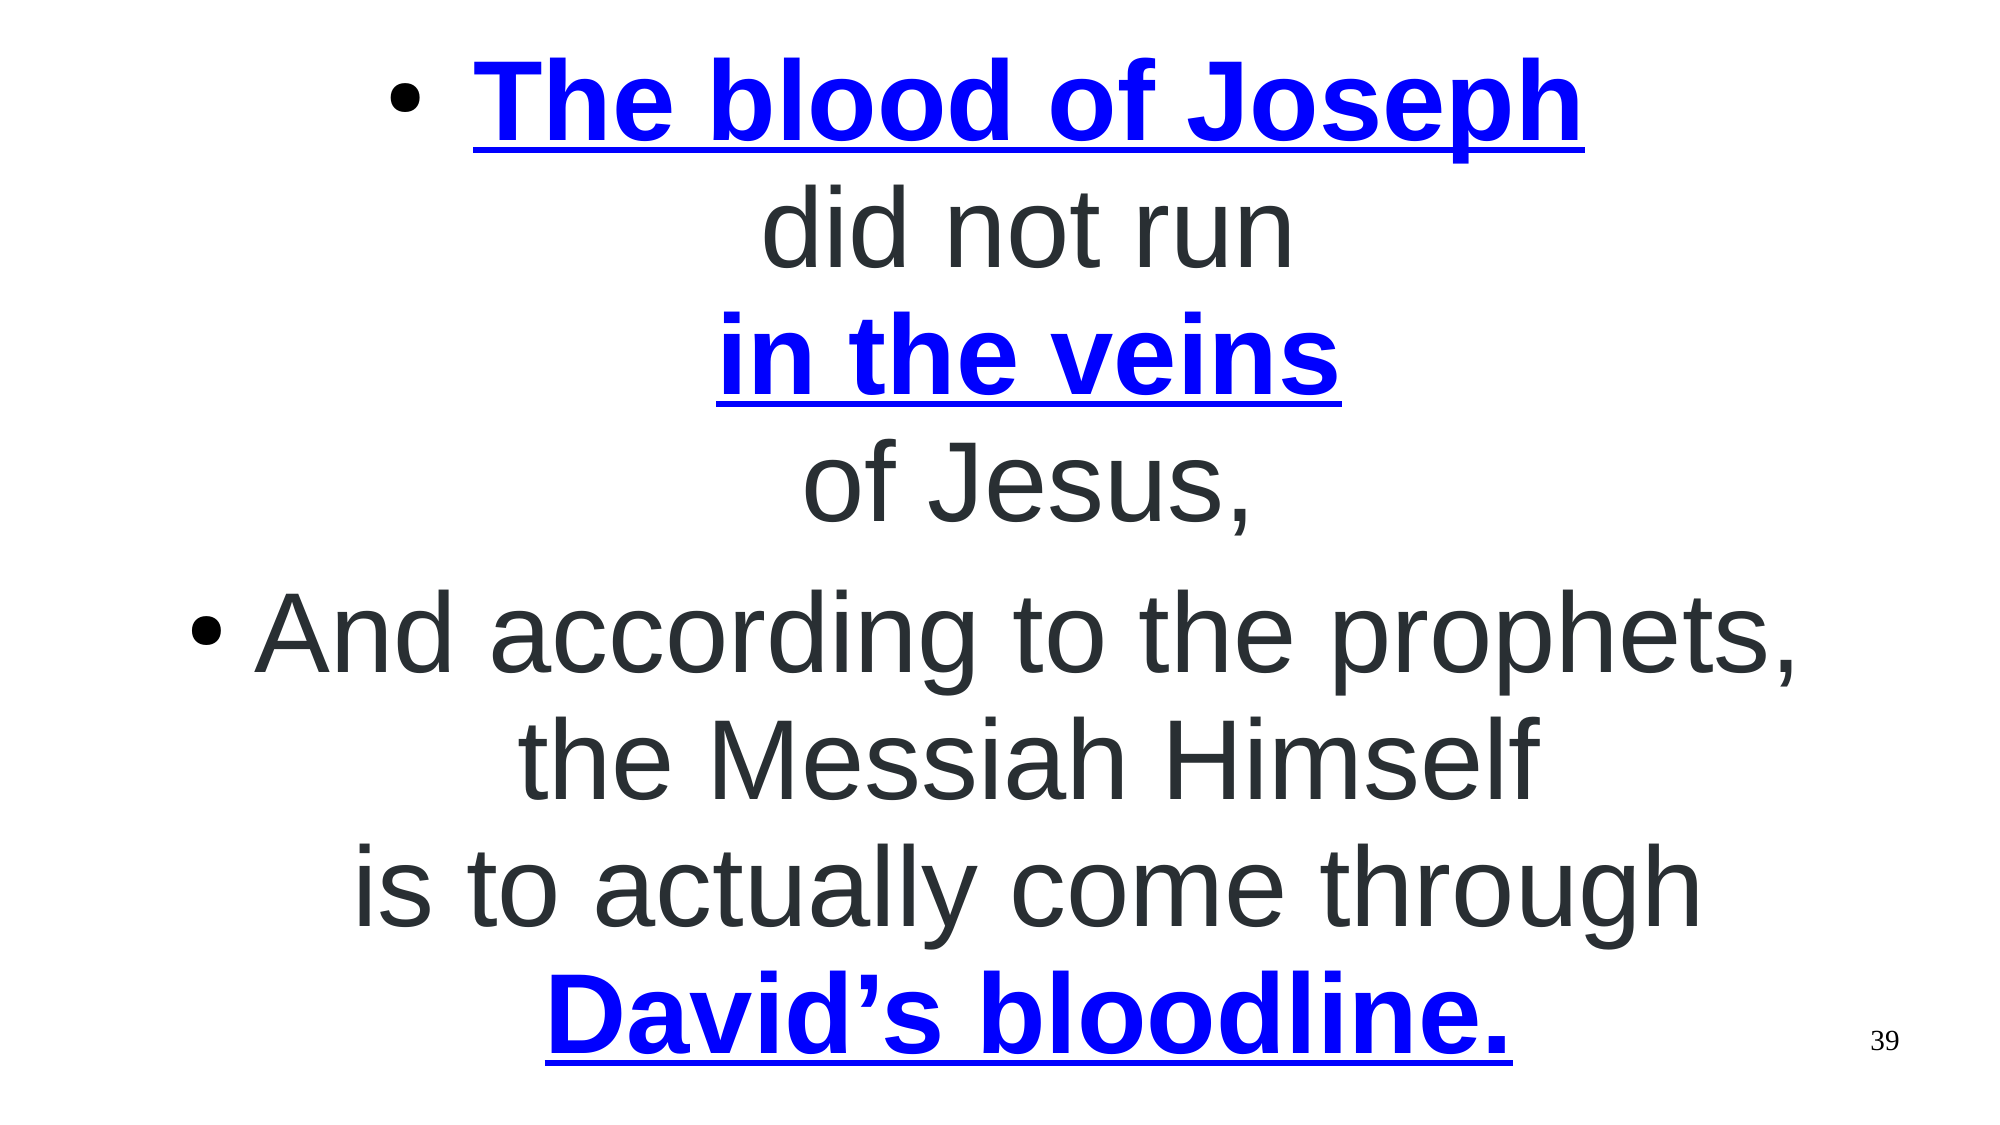

# The blood of Joseph did not run in the veins of Jesus,
And according to the prophets,
the Messiah Himself
is to actually come through
David’s bloodline.
39